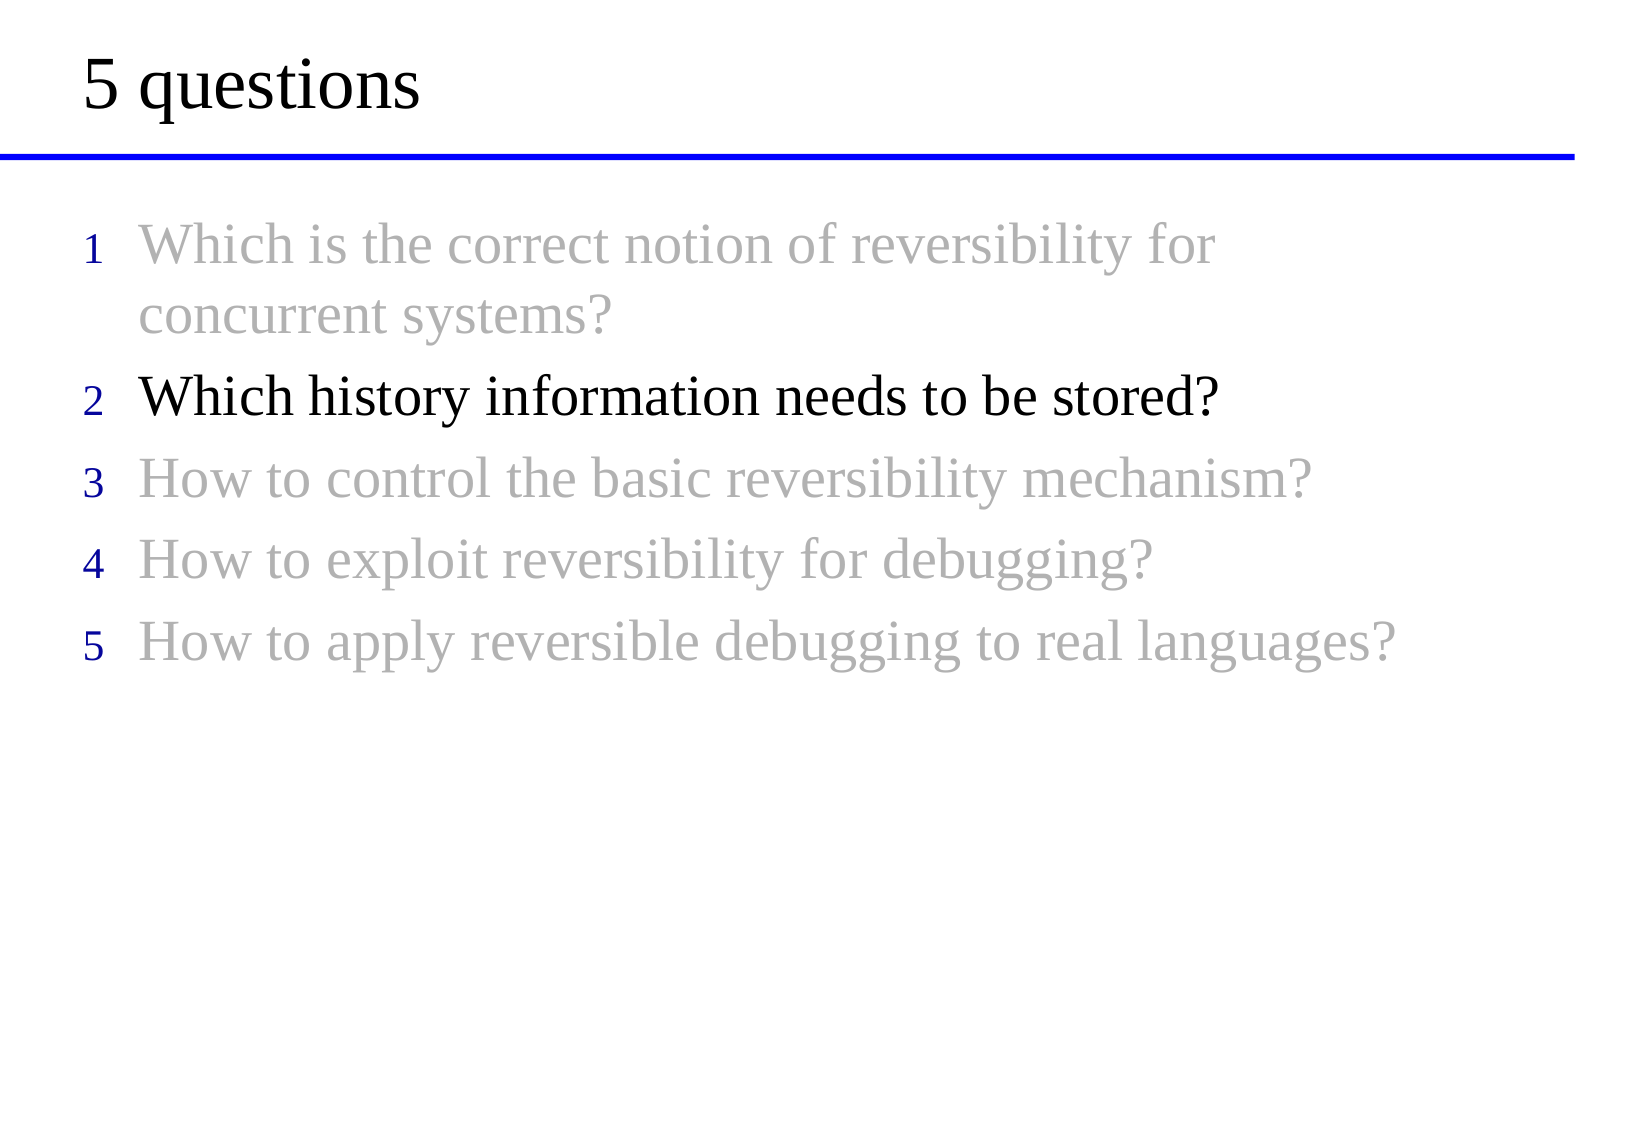

# 5 questions
Which is the correct notion of reversibility for concurrent systems?
Which history information needs to be stored?
How to control the basic reversibility mechanism?
How to exploit reversibility for debugging?
How to apply reversible debugging to real languages?